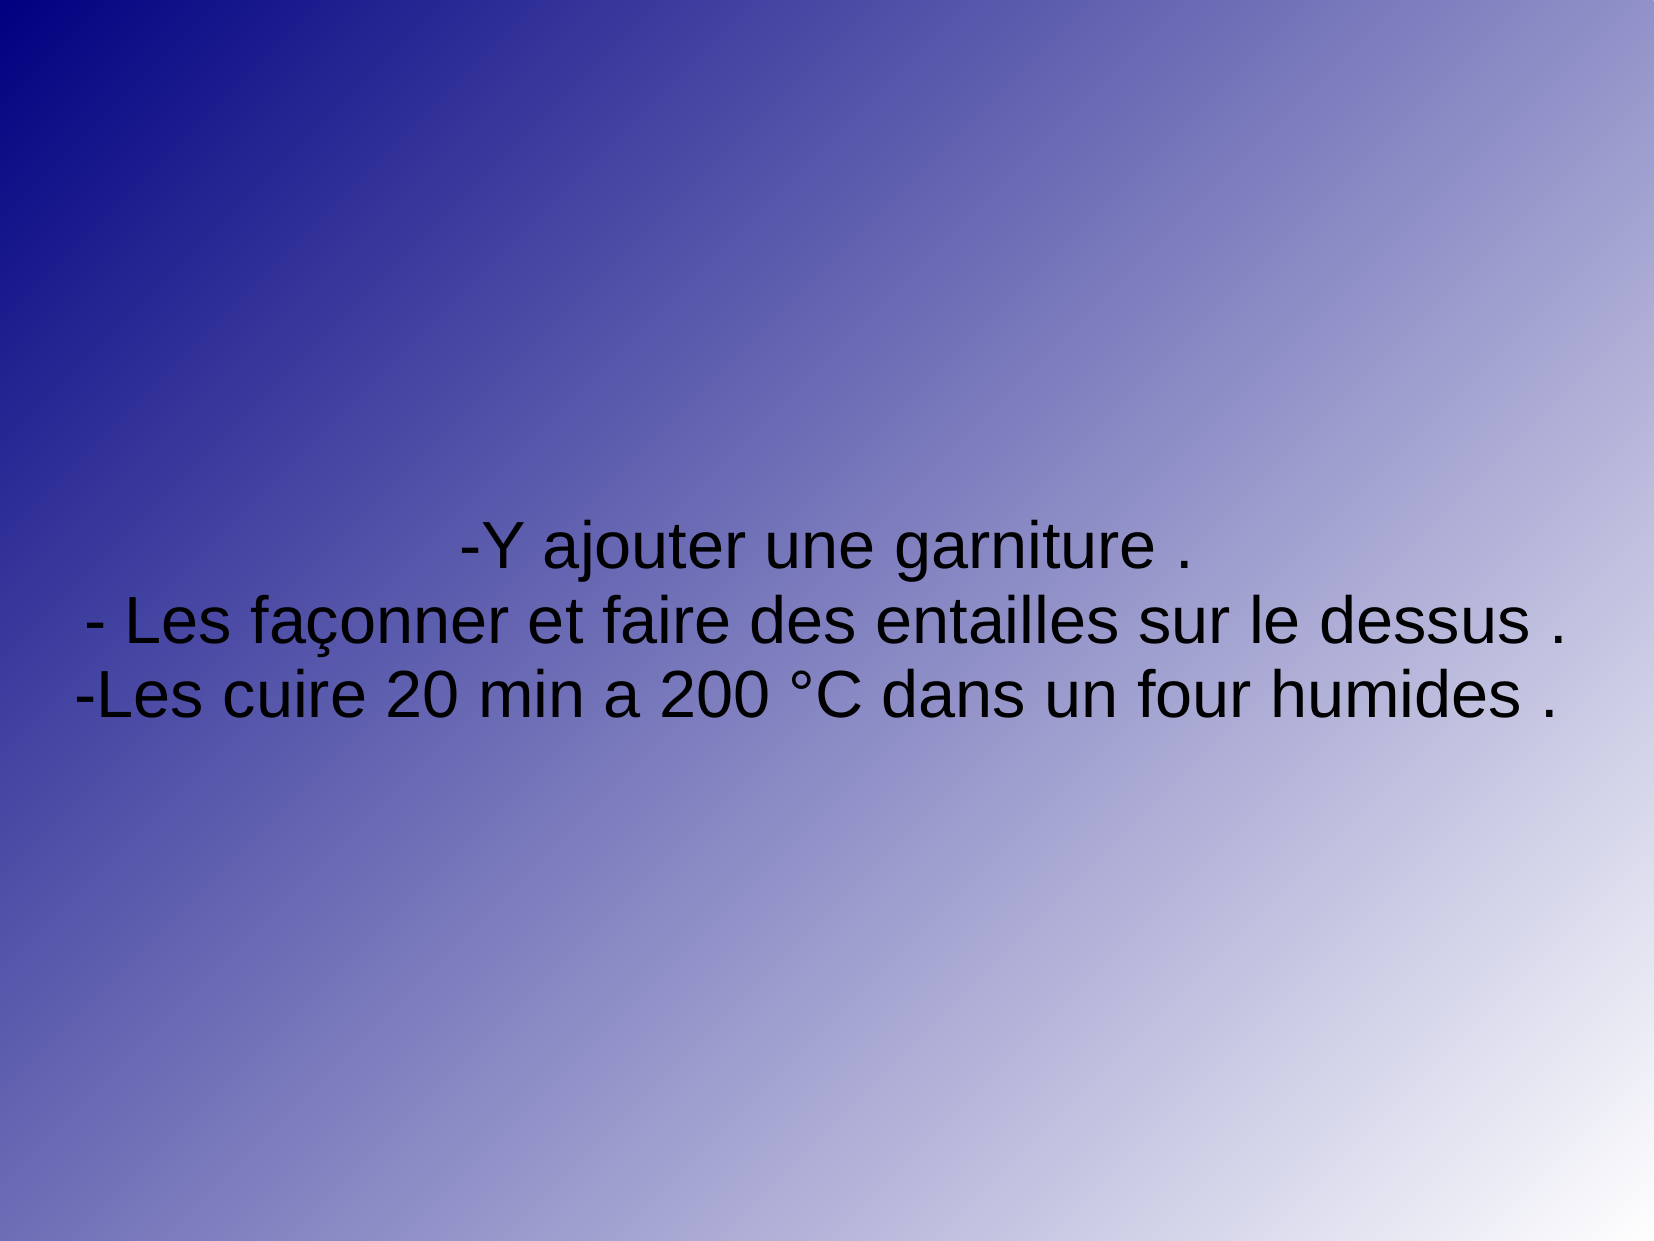

# -Y ajouter une garniture .
- Les façonner et faire des entailles sur le dessus .
-Les cuire 20 min a 200 °C dans un four humides .